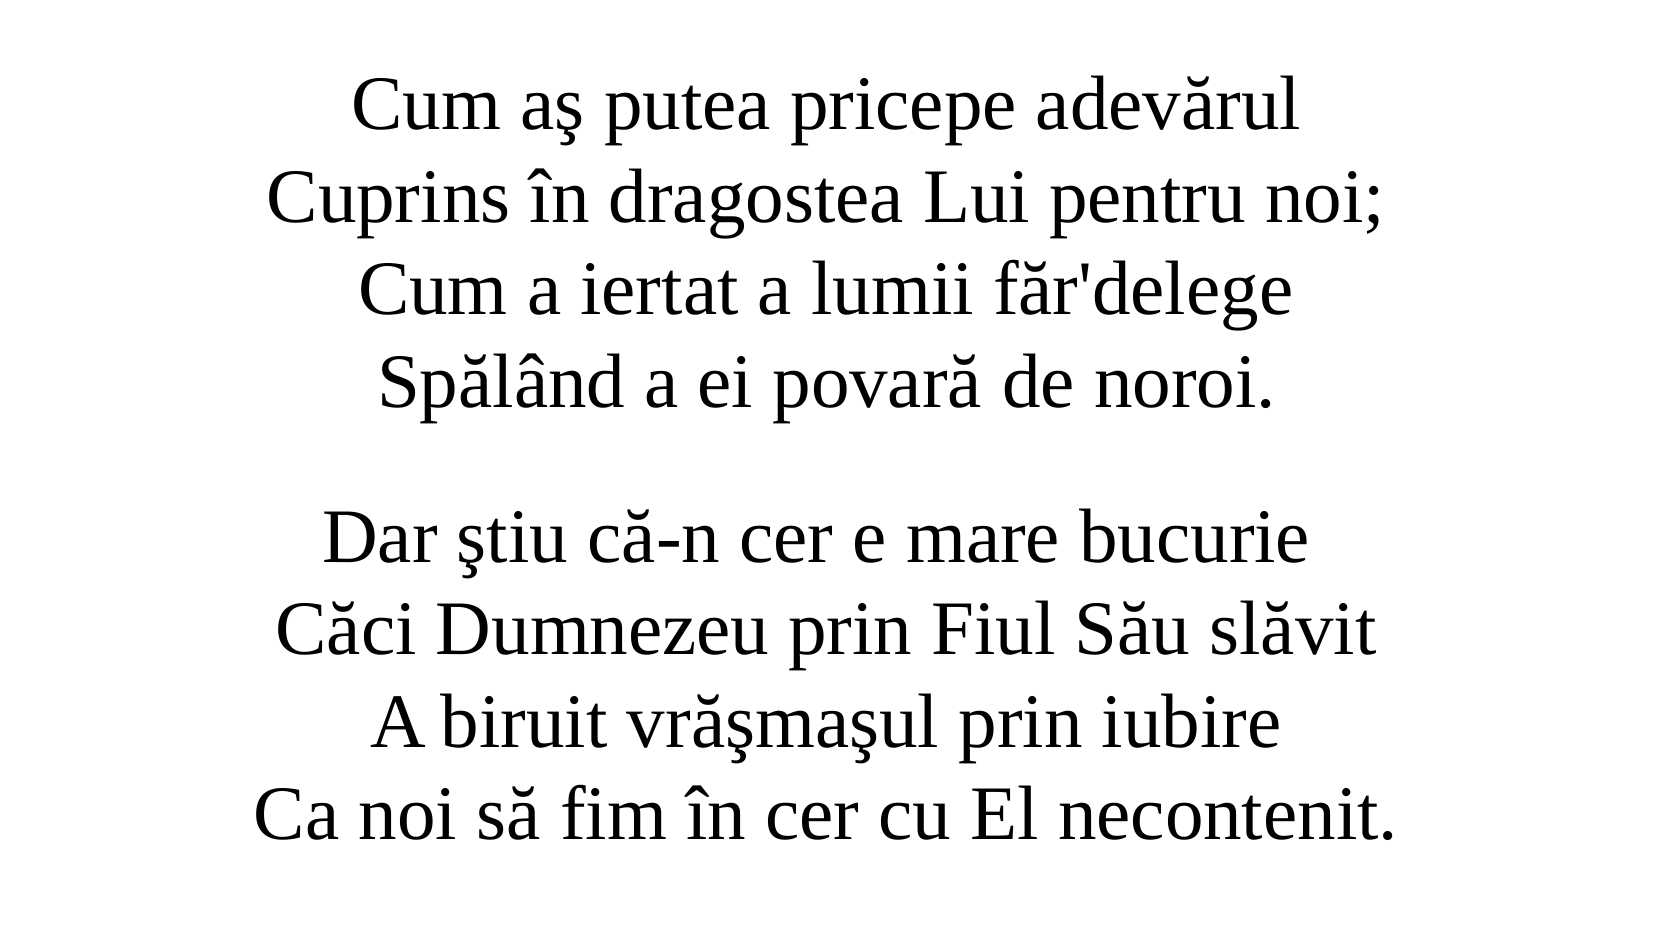

# Cum aş putea pricepe adevărul
Cuprins în dragostea Lui pentru noi;
Cum a iertat a lumii făr'delege
Spălând a ei povară de noroi.
Dar ştiu că-n cer e mare bucurie
Căci Dumnezeu prin Fiul Său slăvit
A biruit vrăşmaşul prin iubire
Ca noi să fim în cer cu El necontenit.